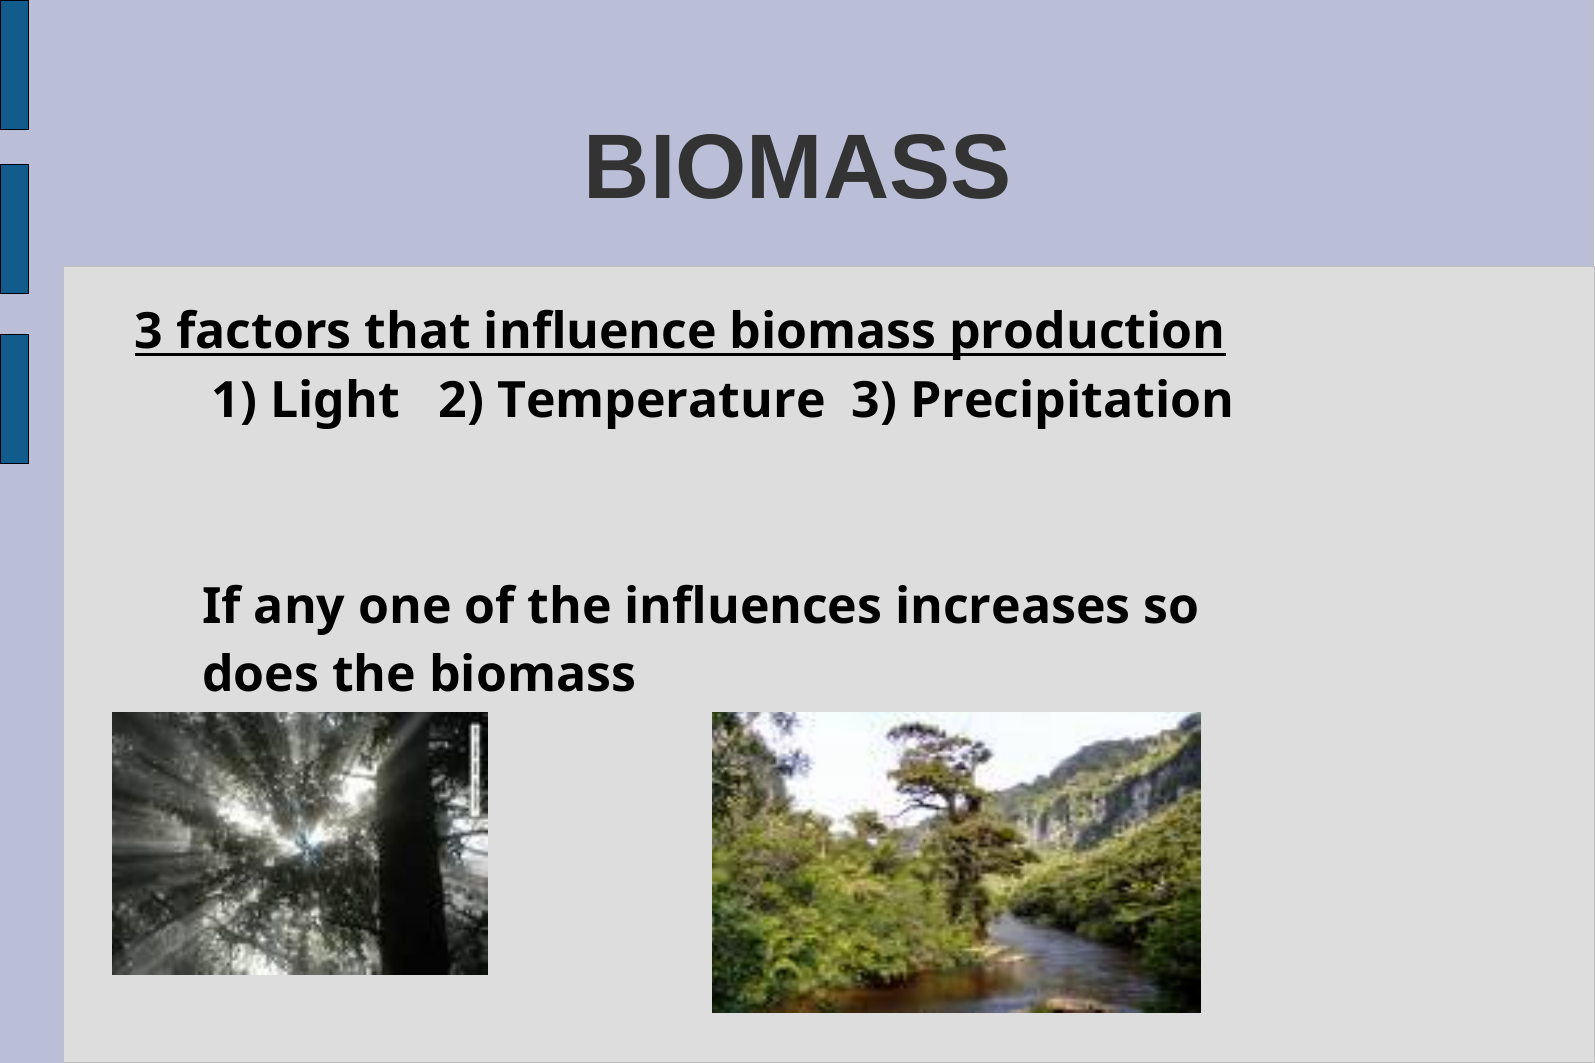

# BIOMASS
3 factors that influence biomass production
1) Light 2) Temperature 3) Precipitation
If any one of the influences increases so does the biomass